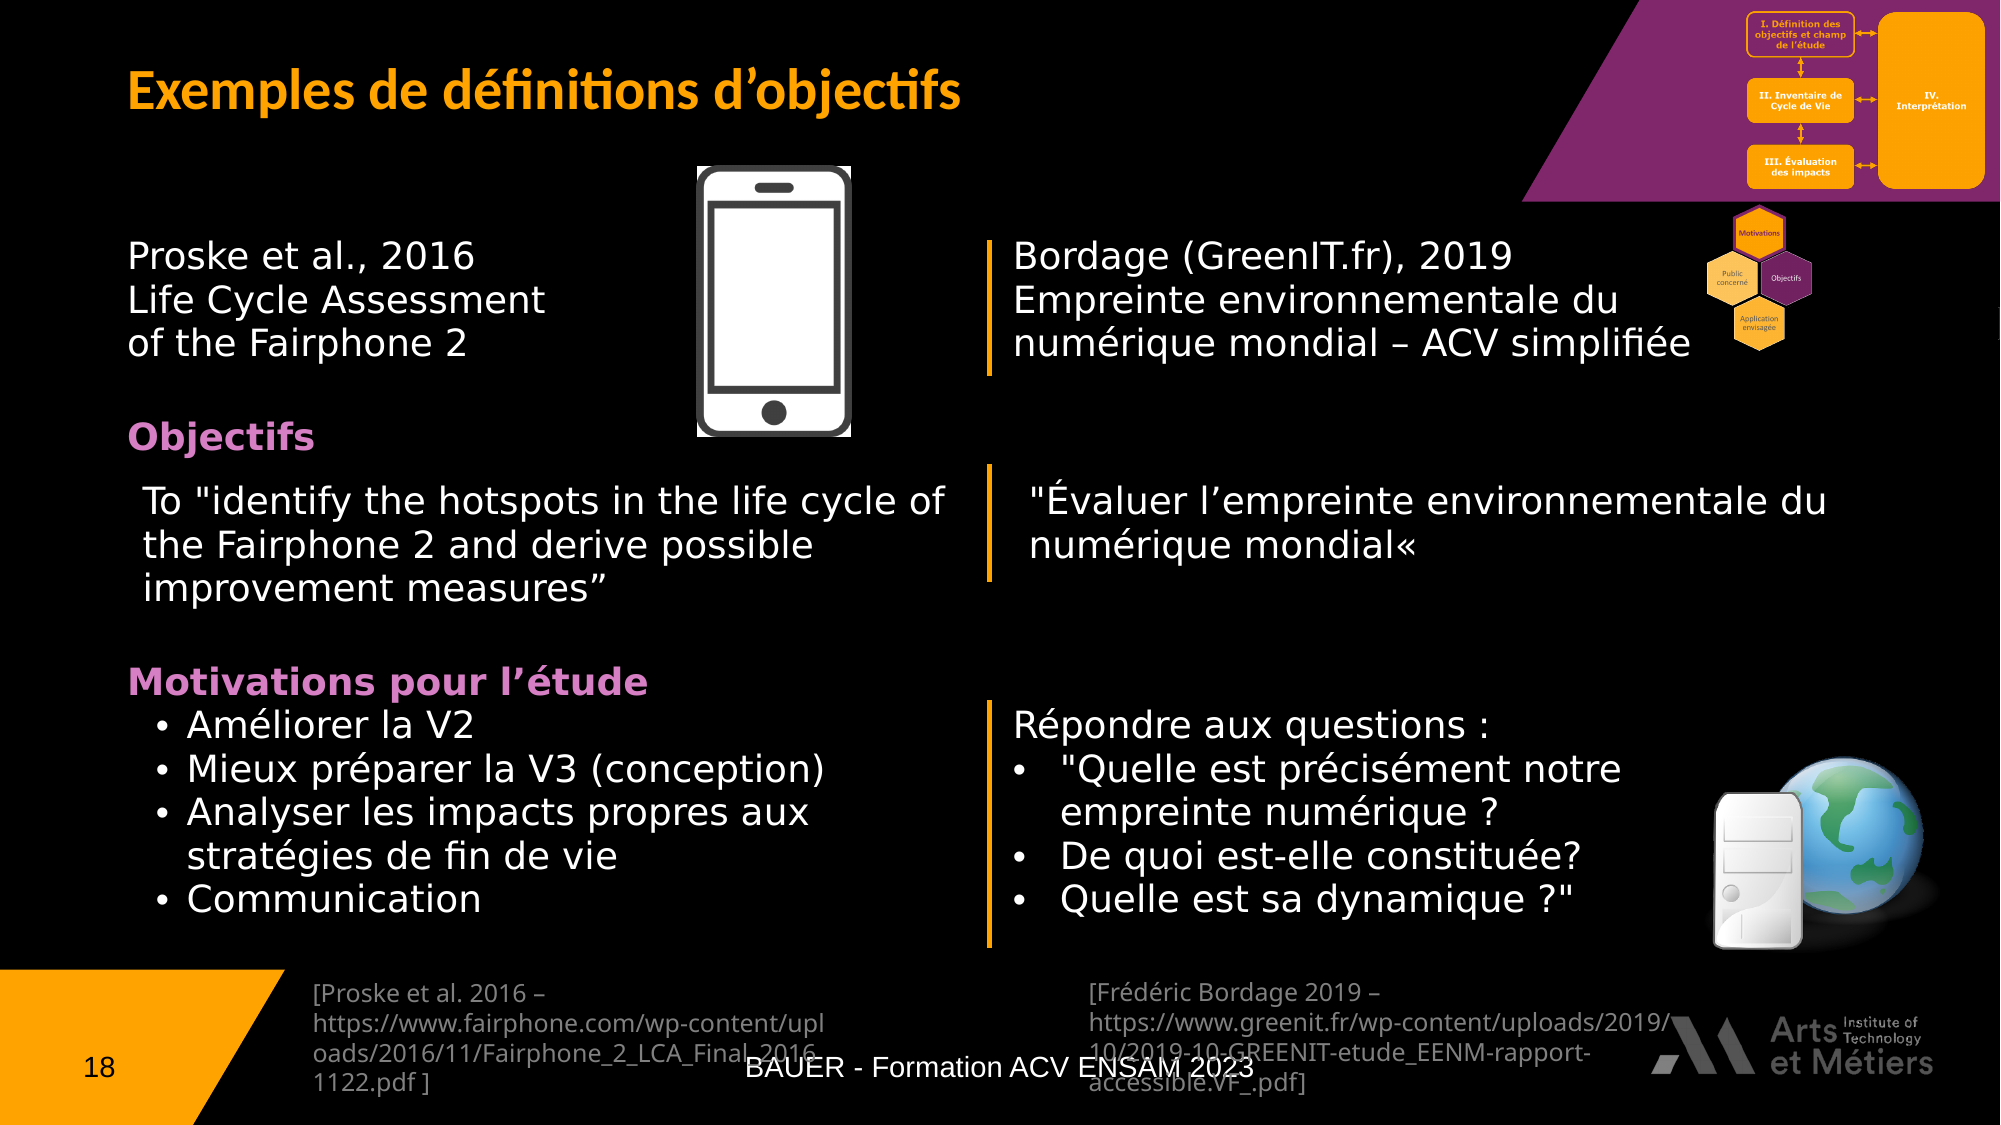

# Exemples de définitions d’objectifs
| Proske et al., 2016 Life Cycle Assessment of the Fairphone 2 Objectifs To "identify the hotspots in the life cycle of the Fairphone 2 and derive possible improvement measures” Motivations pour l’étude Améliorer la V2 Mieux préparer la V3 (conception) Analyser les impacts propres aux stratégies de fin de vie Communication | Bordage (GreenIT.fr), 2019 Empreinte environnementale du numérique mondial – ACV simplifiée "Évaluer l’empreinte environnementale du numérique mondial«  Répondre aux questions : "Quelle est précisément notre empreinte numérique ? De quoi est-elle constituée? Quelle est sa dynamique ?" |
| --- | --- |
[Frédéric Bordage 2019 –
https://www.greenit.fr/wp-content/uploads/2019/10/2019-10-GREENIT-etude_EENM-rapport-accessible.VF_.pdf]
[Proske et al. 2016 –
https://www.fairphone.com/wp-content/uploads/2016/11/Fairphone_2_LCA_Final_20161122.pdf ]